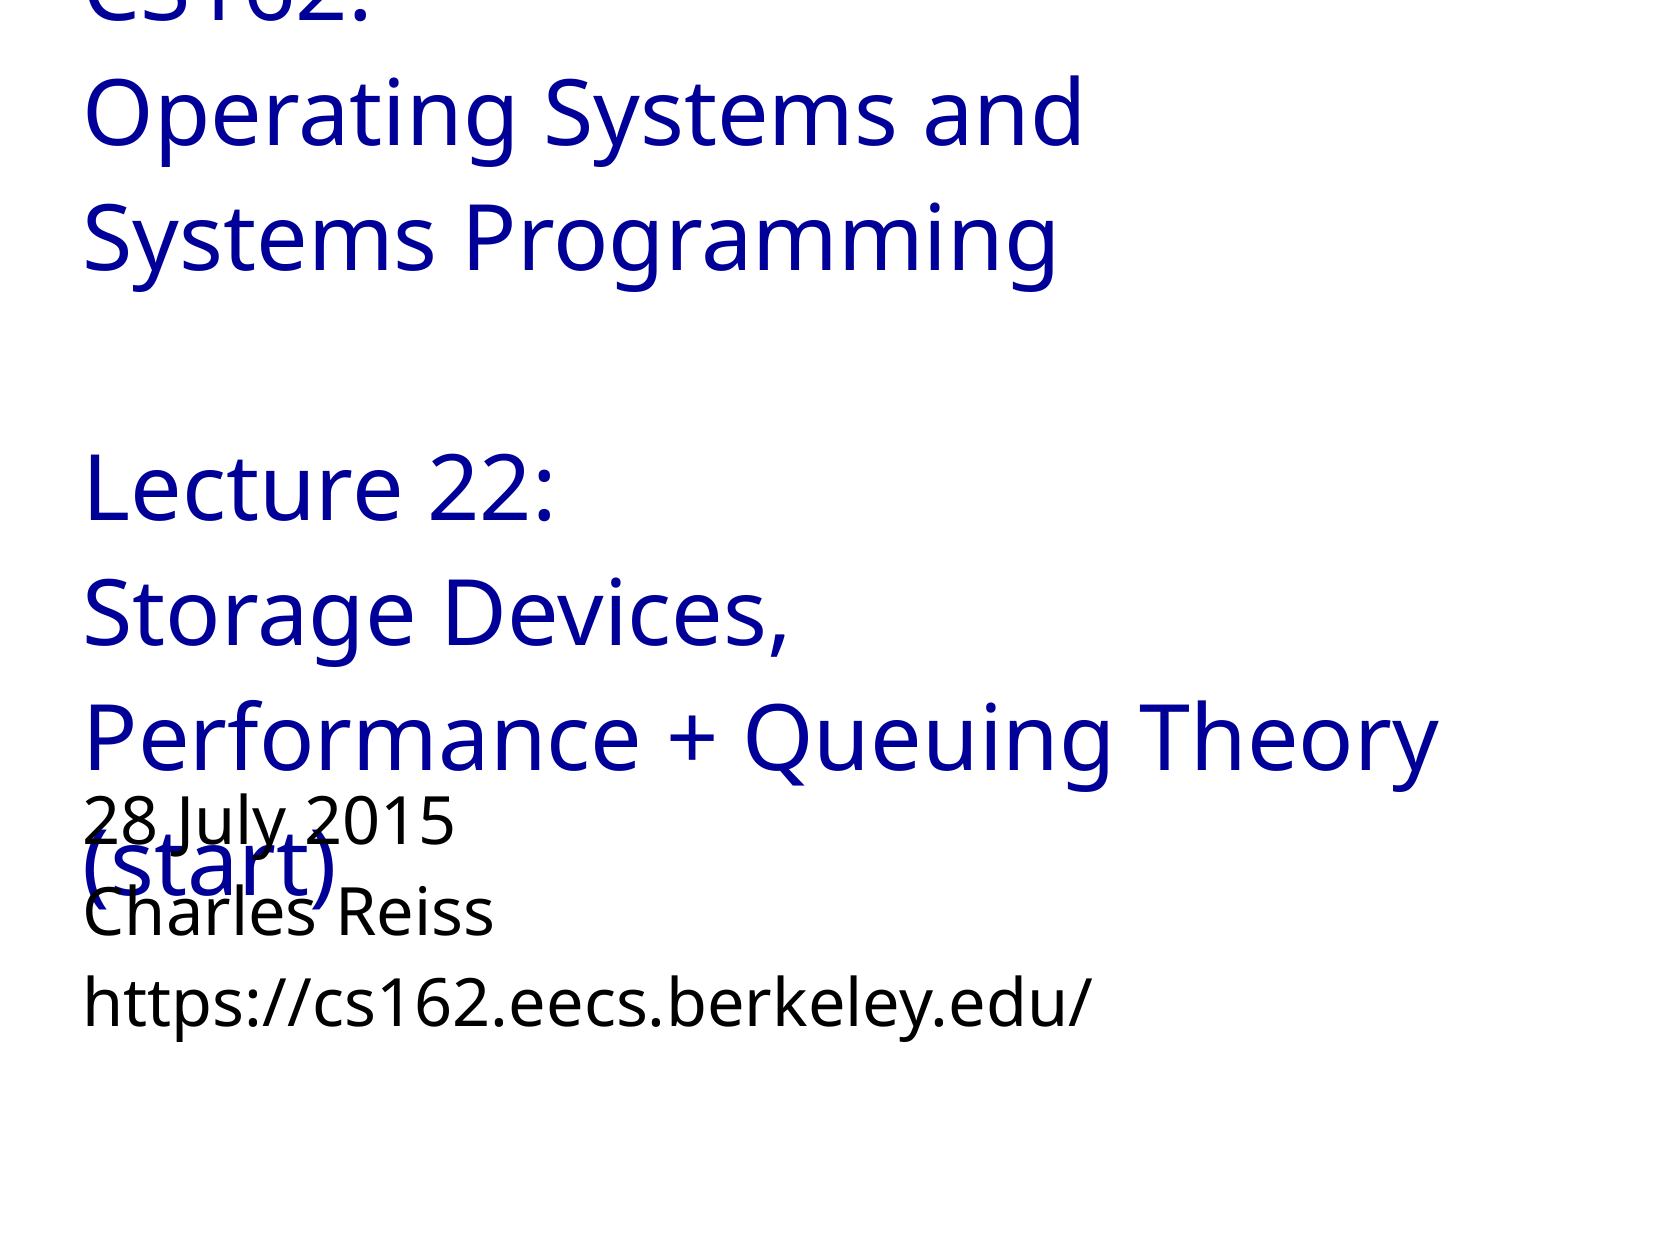

# CS162: Operating Systems and Systems Programming Lecture 22: Storage Devices, Performance + Queuing Theory (start)
28 July 2015
Charles Reiss
https://cs162.eecs.berkeley.edu/